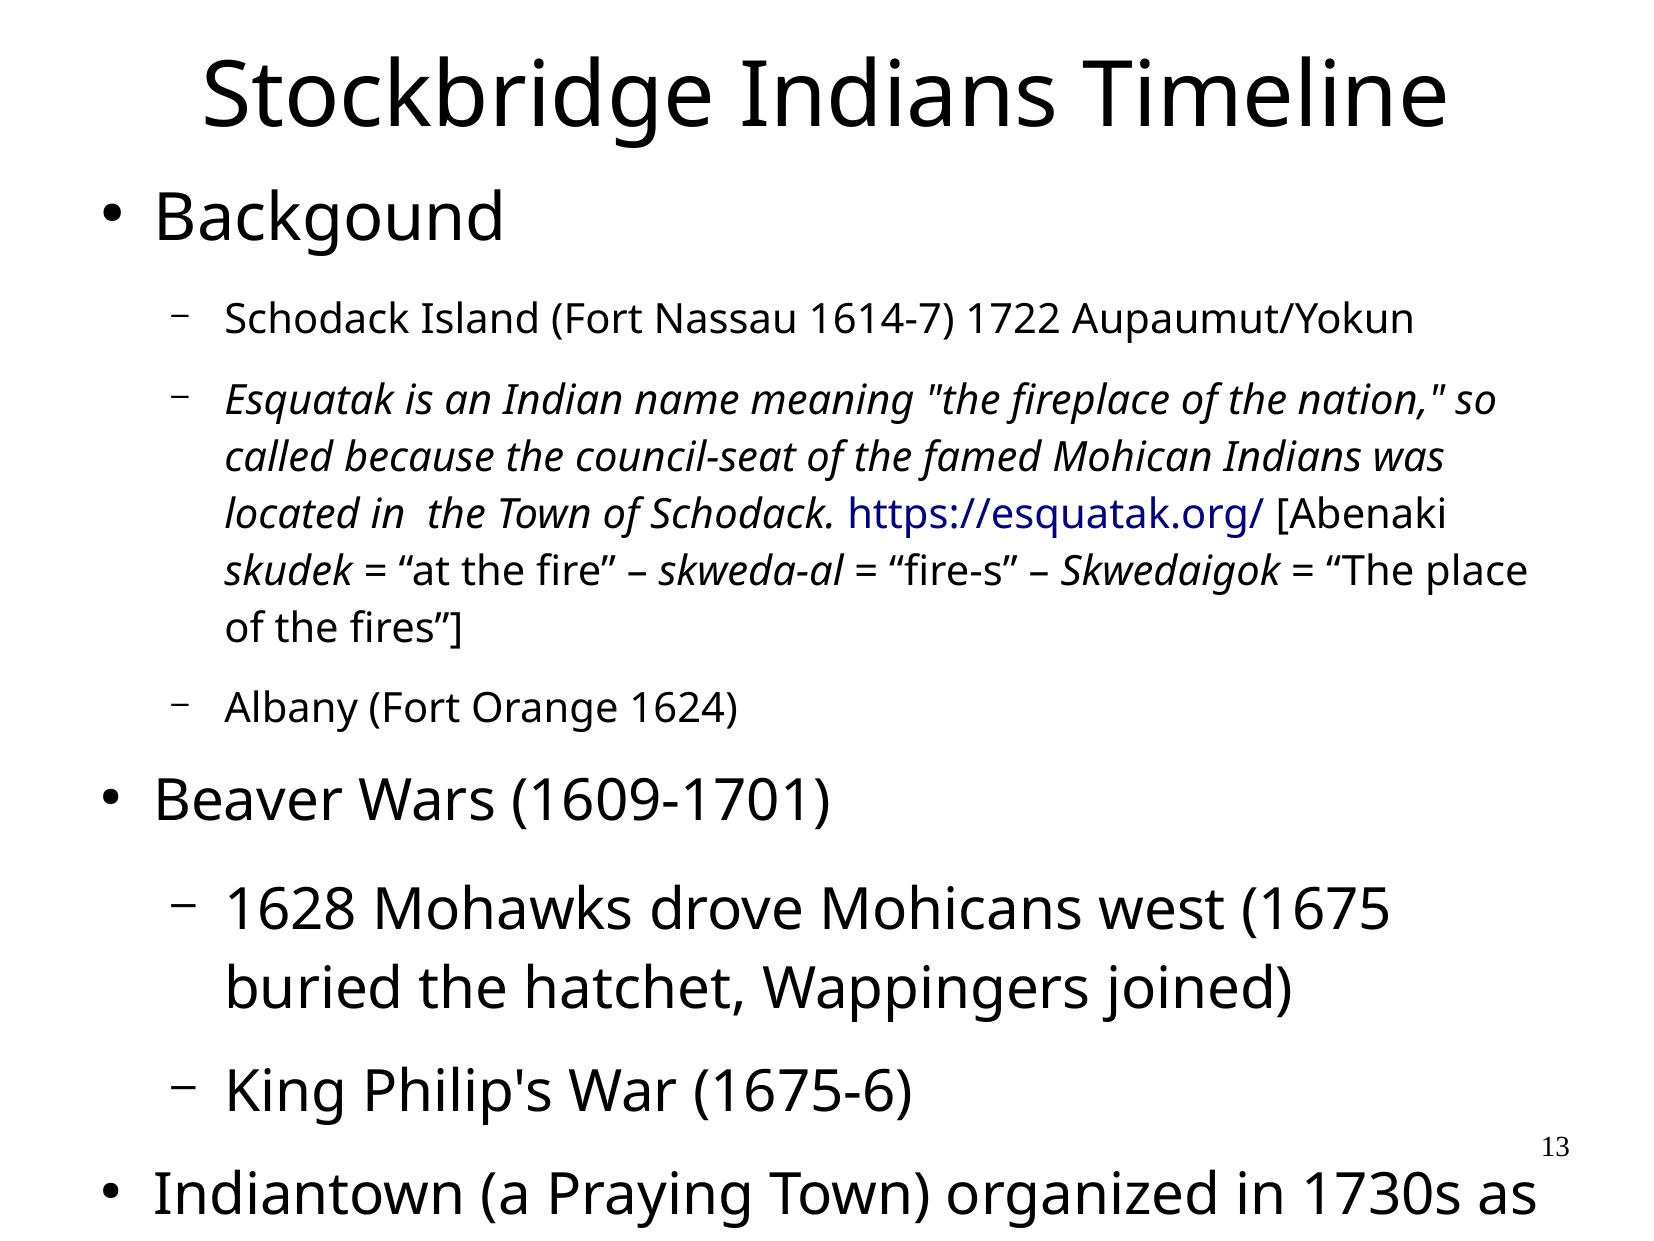

# Stockbridge Indians Timeline
Backgound
Schodack Island (Fort Nassau 1614-7) 1722 Aupaumut/Yokun
Esquatak is an Indian name meaning "the fireplace of the nation," so called because the council-seat of the famed Mohican Indians was located in the Town of Schodack. https://esquatak.org/ [Abenaki skudek = “at the fire” – skweda-al = “fire-s” – Skwedaigok = “The place of the fires”]
Albany (Fort Orange 1624)
Beaver Wars (1609-1701)
1628 Mohawks drove Mohicans west (1675 buried the hatchet, Wappingers joined)
King Philip's War (1675-6)
Indiantown (a Praying Town) organized in 1730s as a refuge for the Indians
13